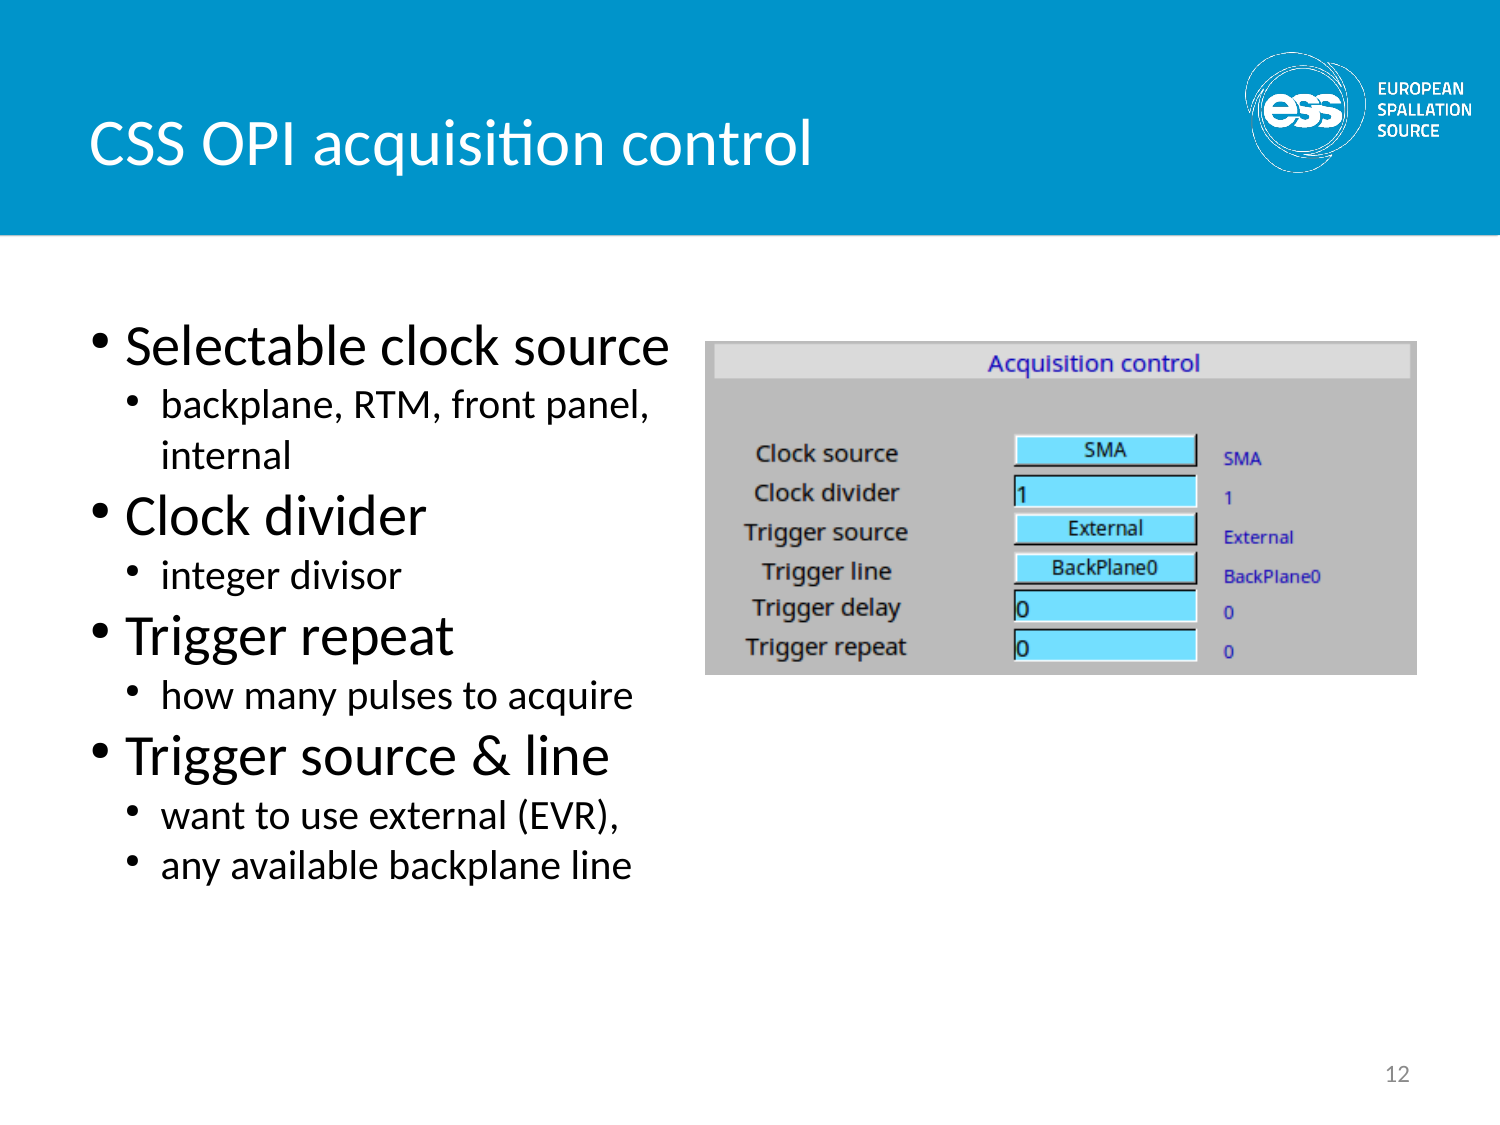

CSS OPI acquisition control
Selectable clock source
backplane, RTM, front panel, internal
Clock divider
integer divisor
Trigger repeat
how many pulses to acquire
Trigger source & line
want to use external (EVR),
any available backplane line